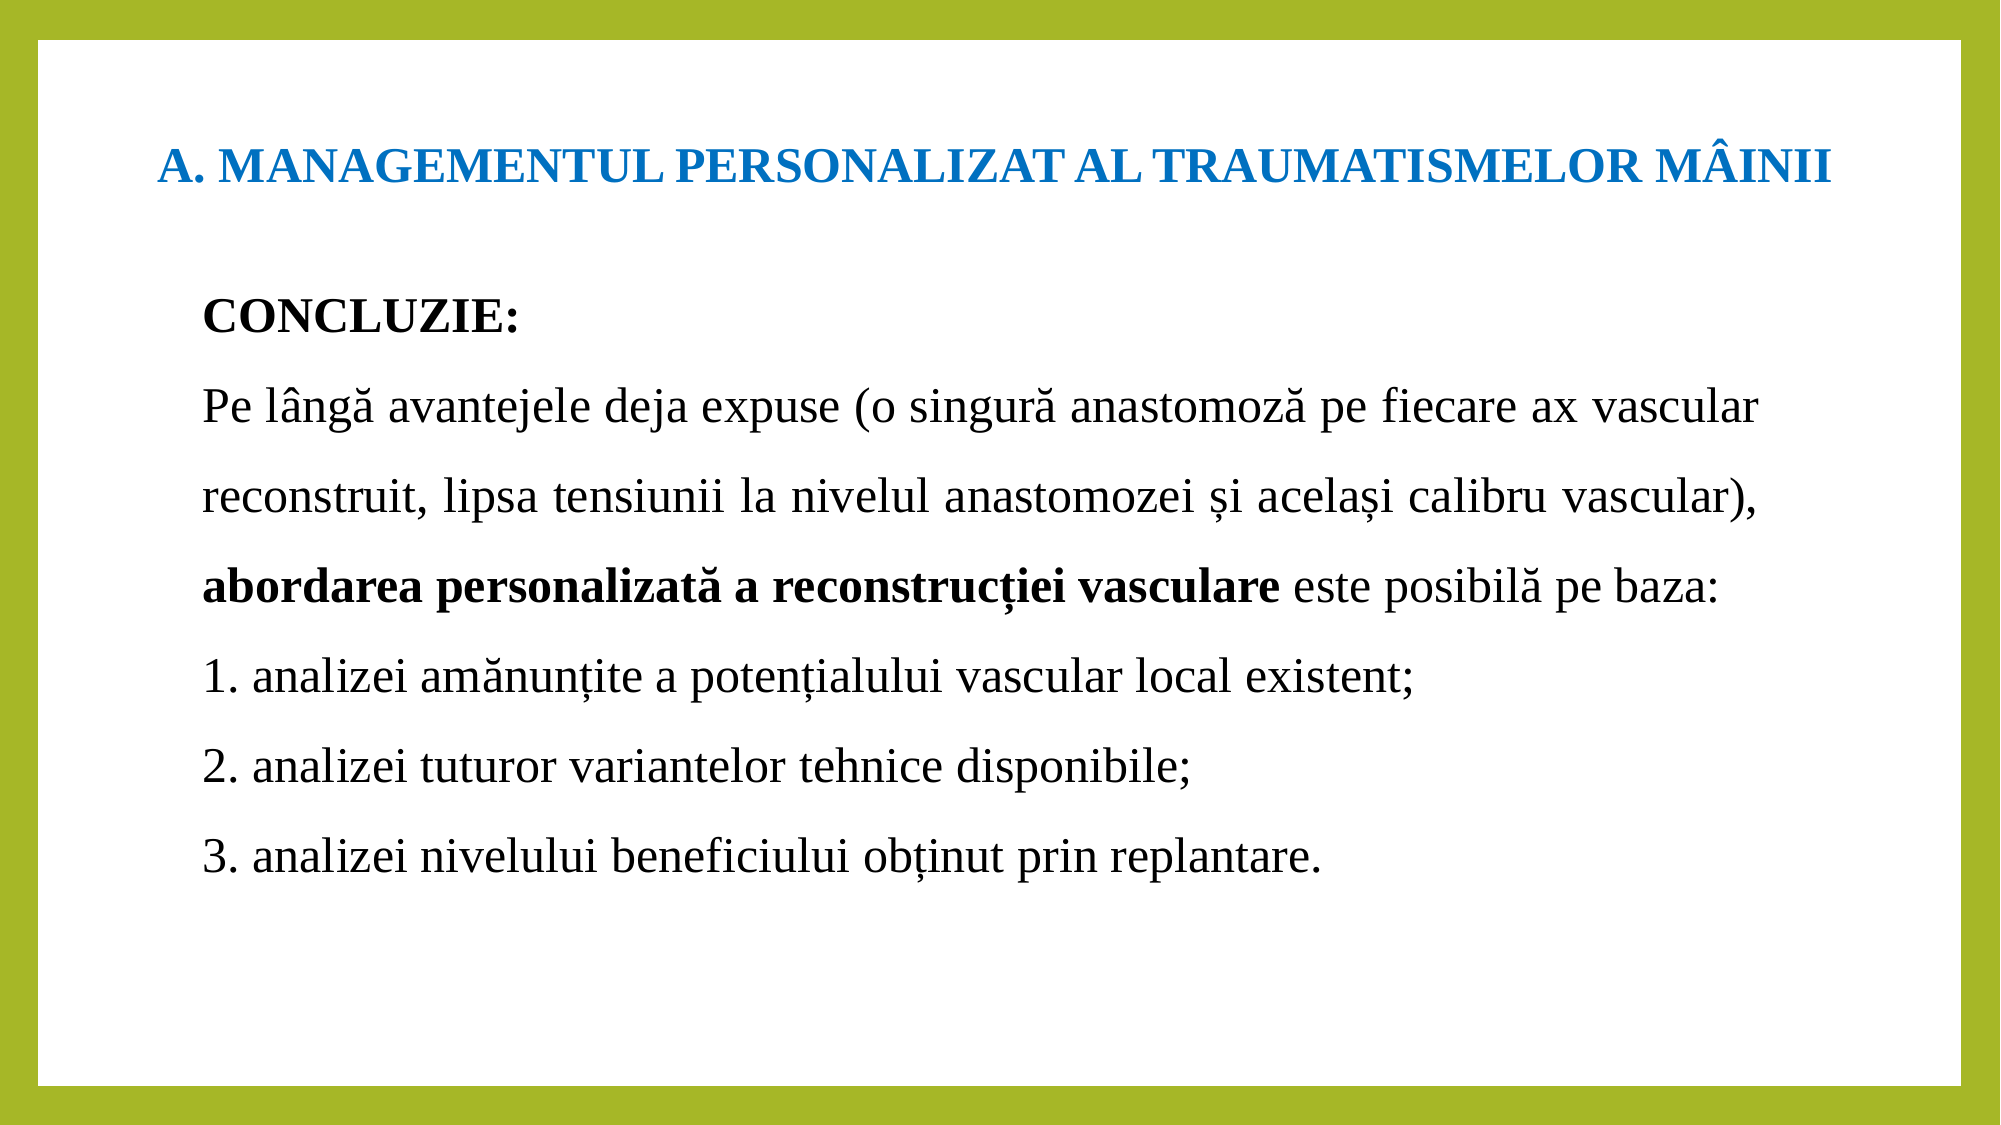

# A. MANAGEMENTUL PERSONALIZAT AL TRAUMATISMELOR MÂINII
CONCLUZIE:
Pe lângă avantejele deja expuse (o singură anastomoză pe fiecare ax vascular reconstruit, lipsa tensiunii la nivelul anastomozei și același calibru vascular), abordarea personalizată a reconstrucției vasculare este posibilă pe baza:
1. analizei amănunțite a potențialului vascular local existent;
2. analizei tuturor variantelor tehnice disponibile;
3. analizei nivelului beneficiului obținut prin replantare.